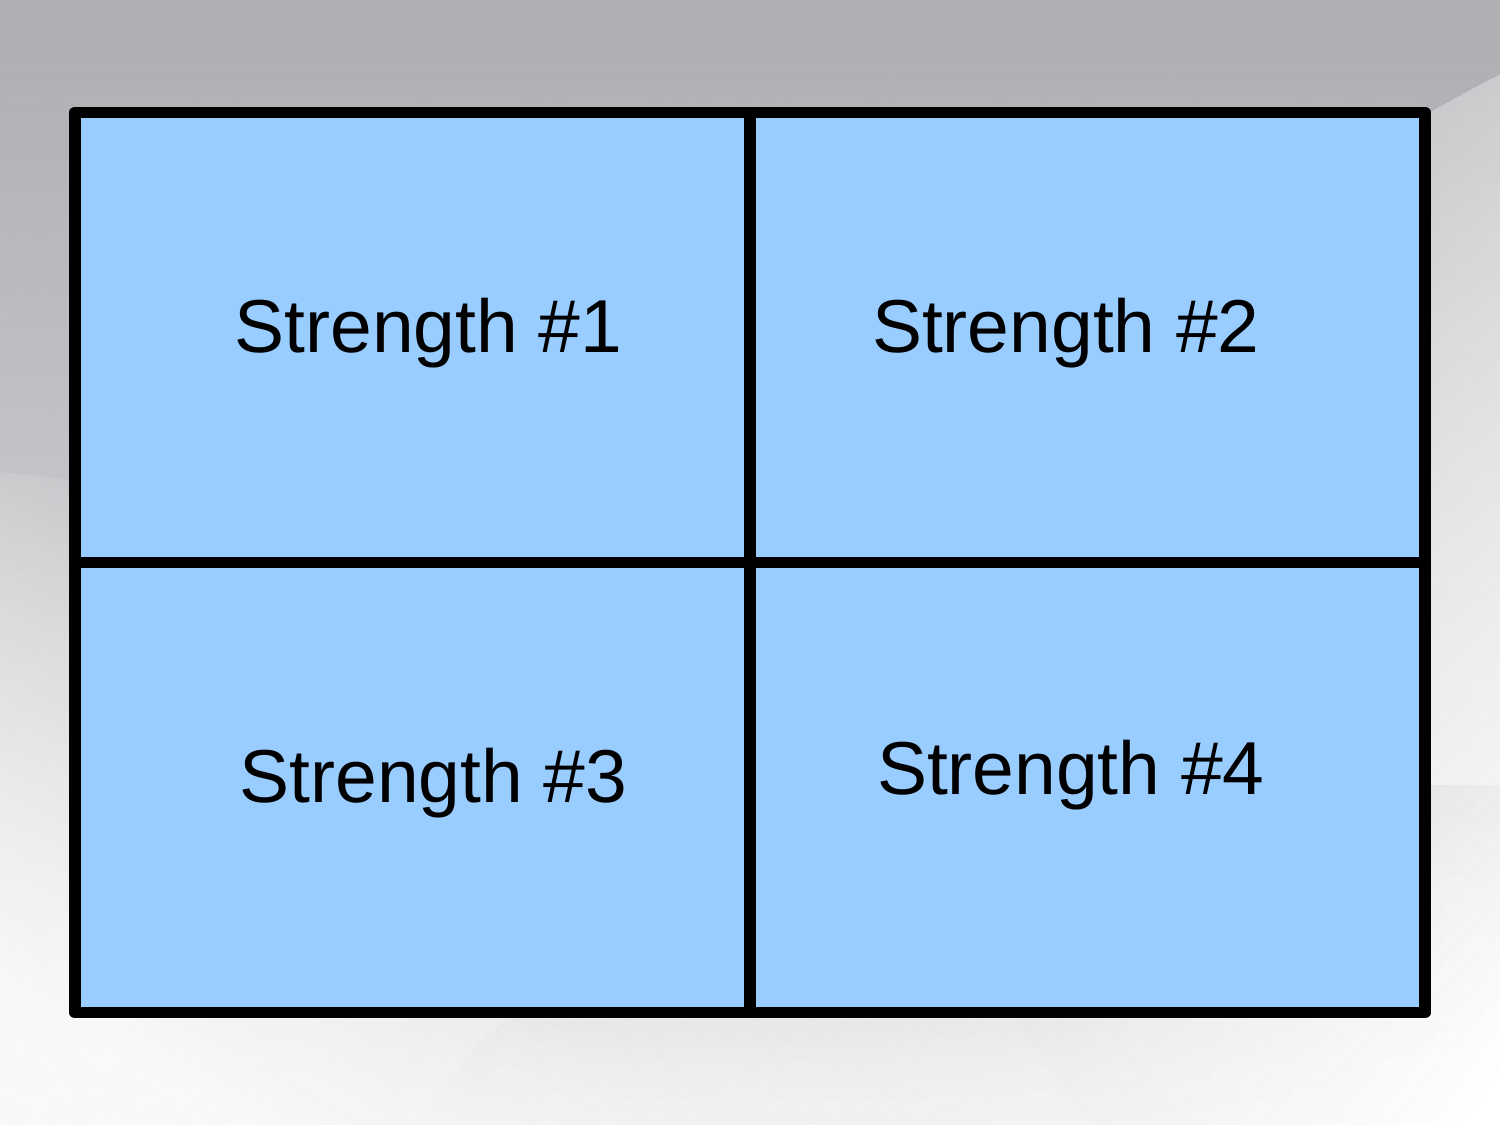

Strength #1
Strength #2
Strength #4
Strength #3